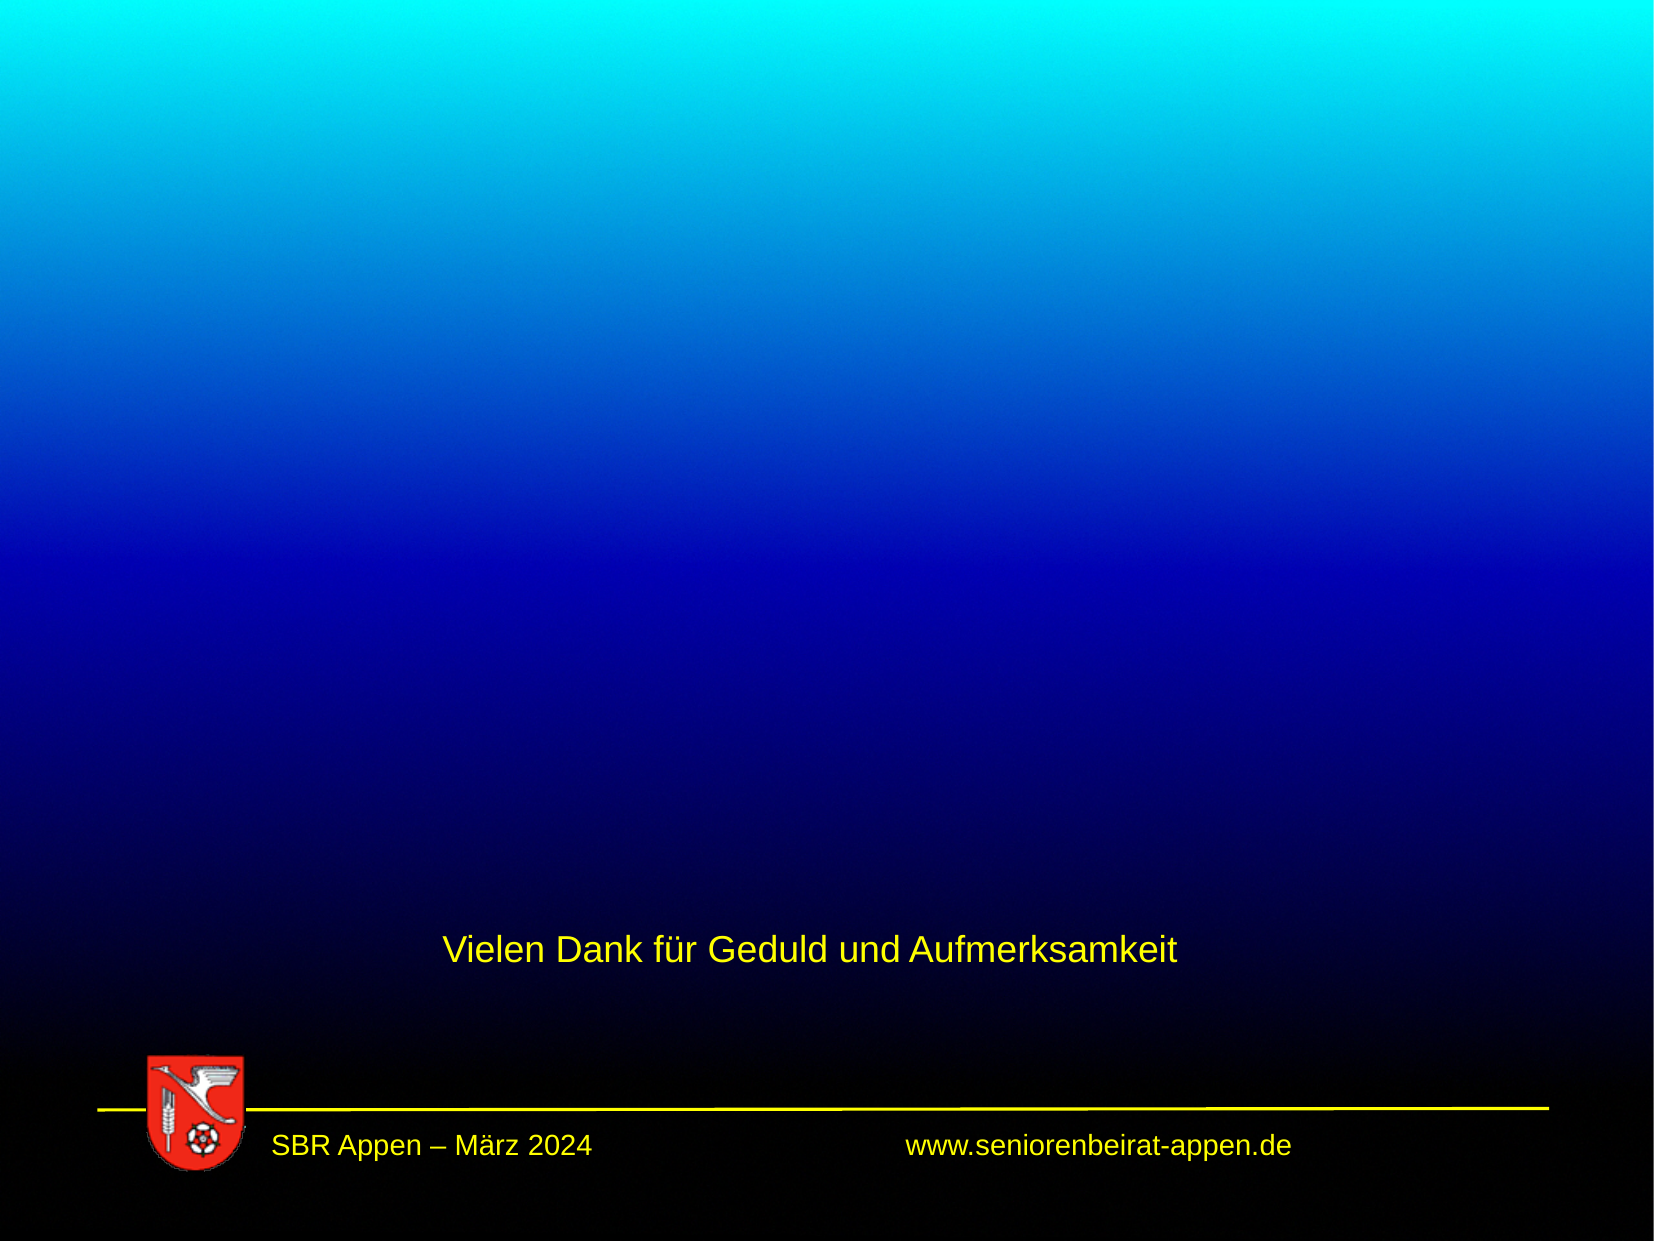

Vielen Dank für Geduld und Aufmerksamkeit
SBR Appen – März 2024 www.seniorenbeirat-appen.de